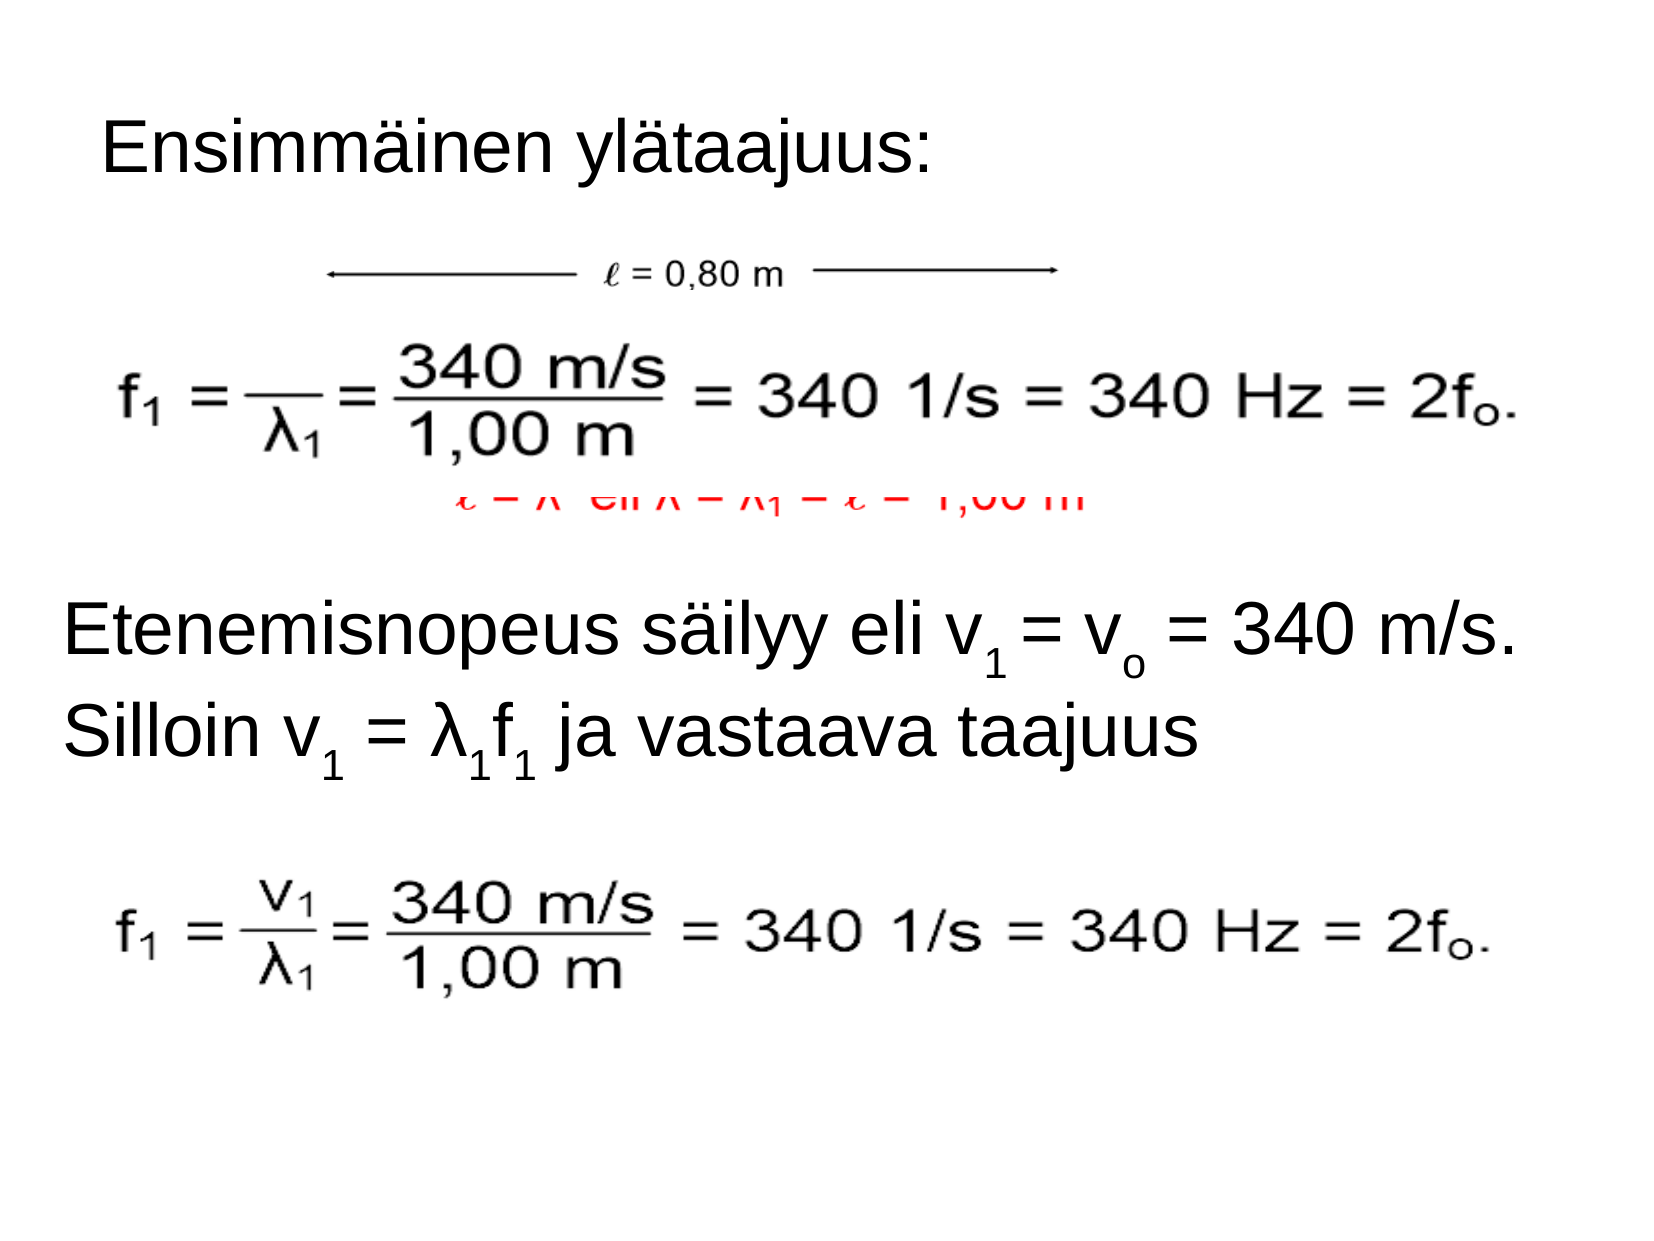

Ensimmäinen ylätaajuus:
Etenemisnopeus säilyy eli v1 = vo = 340 m/s.
Silloin v1 = λ1f1 ja vastaava taajuus